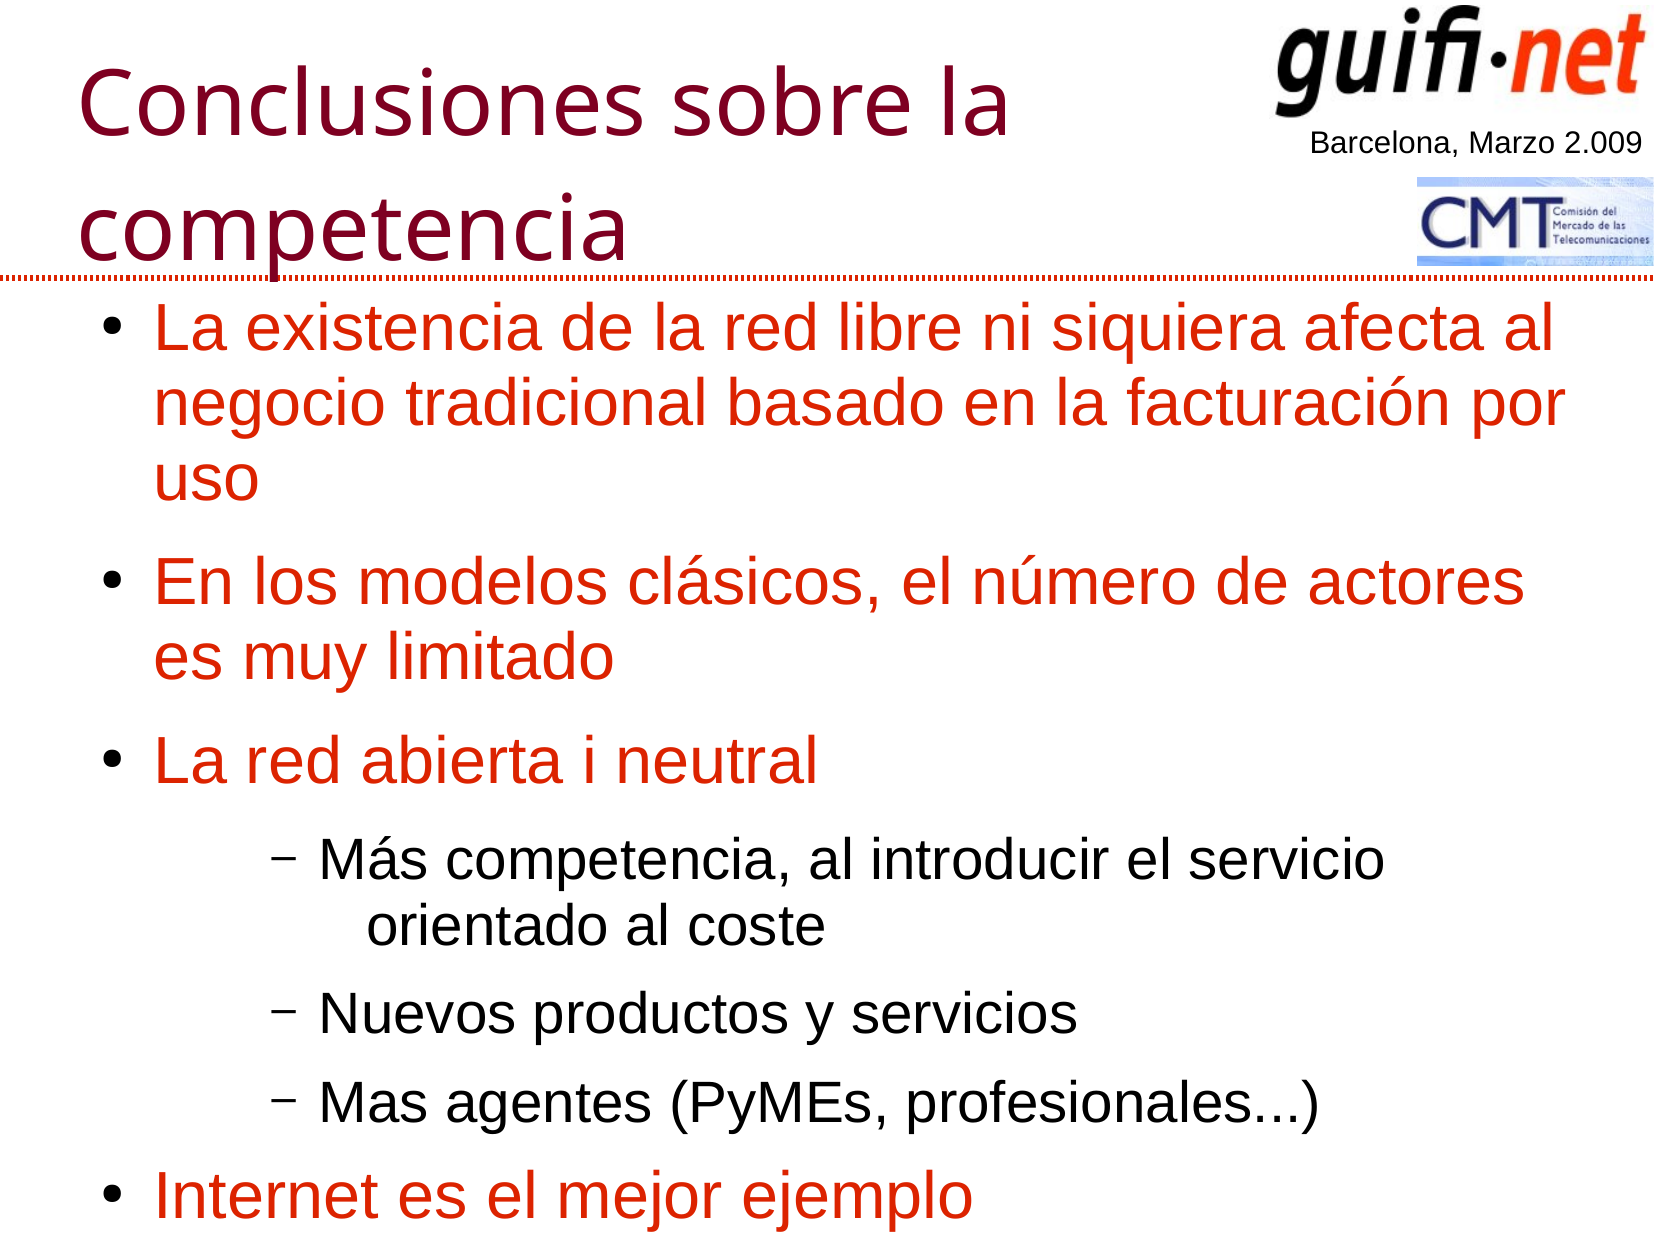

# Conclusiones sobre la competencia
La existencia de la red libre ni siquiera afecta al negocio tradicional basado en la facturación por uso
En los modelos clásicos, el número de actores es muy limitado
La red abierta i neutral
Más competencia, al introducir el servicio orientado al coste
Nuevos productos y servicios
Mas agentes (PyMEs, profesionales...)
Internet es el mejor ejemplo